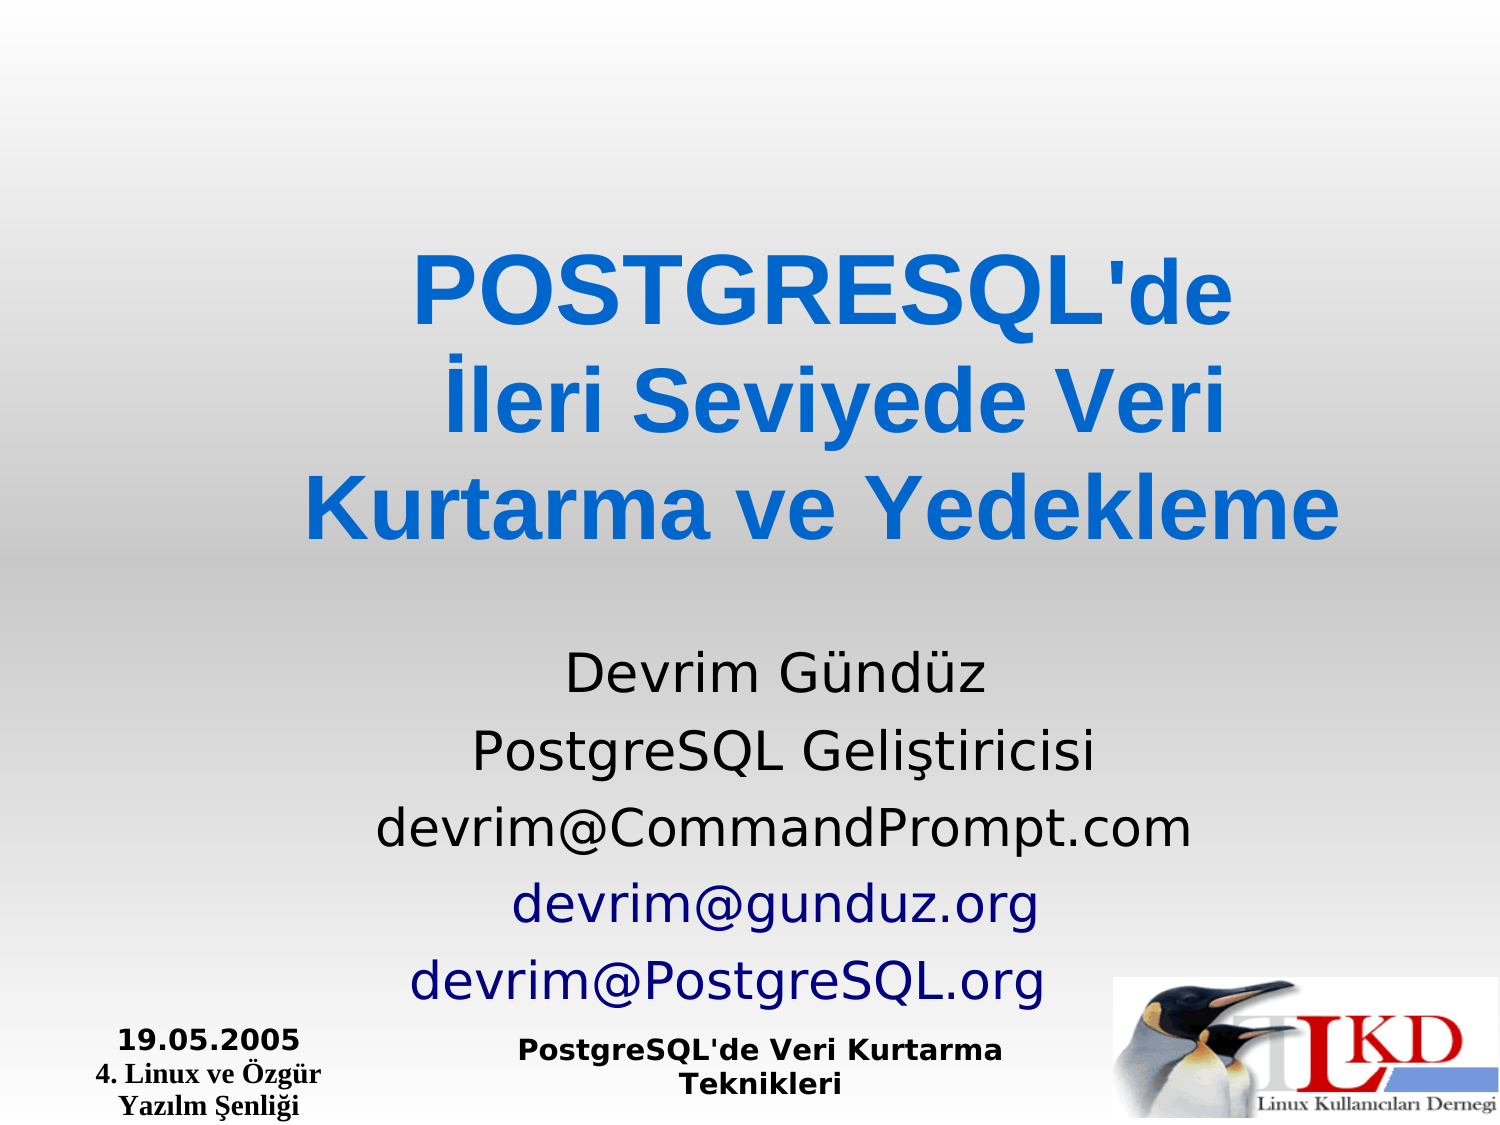

# POSTGRESQL'de İleri Seviyede Veri Kurtarma ve Yedekleme
Devrim Gündüz
PostgreSQL Geliştiricisi
devrim@CommandPrompt.com
devrim@gunduz.org
devrim@PostgreSQL.org